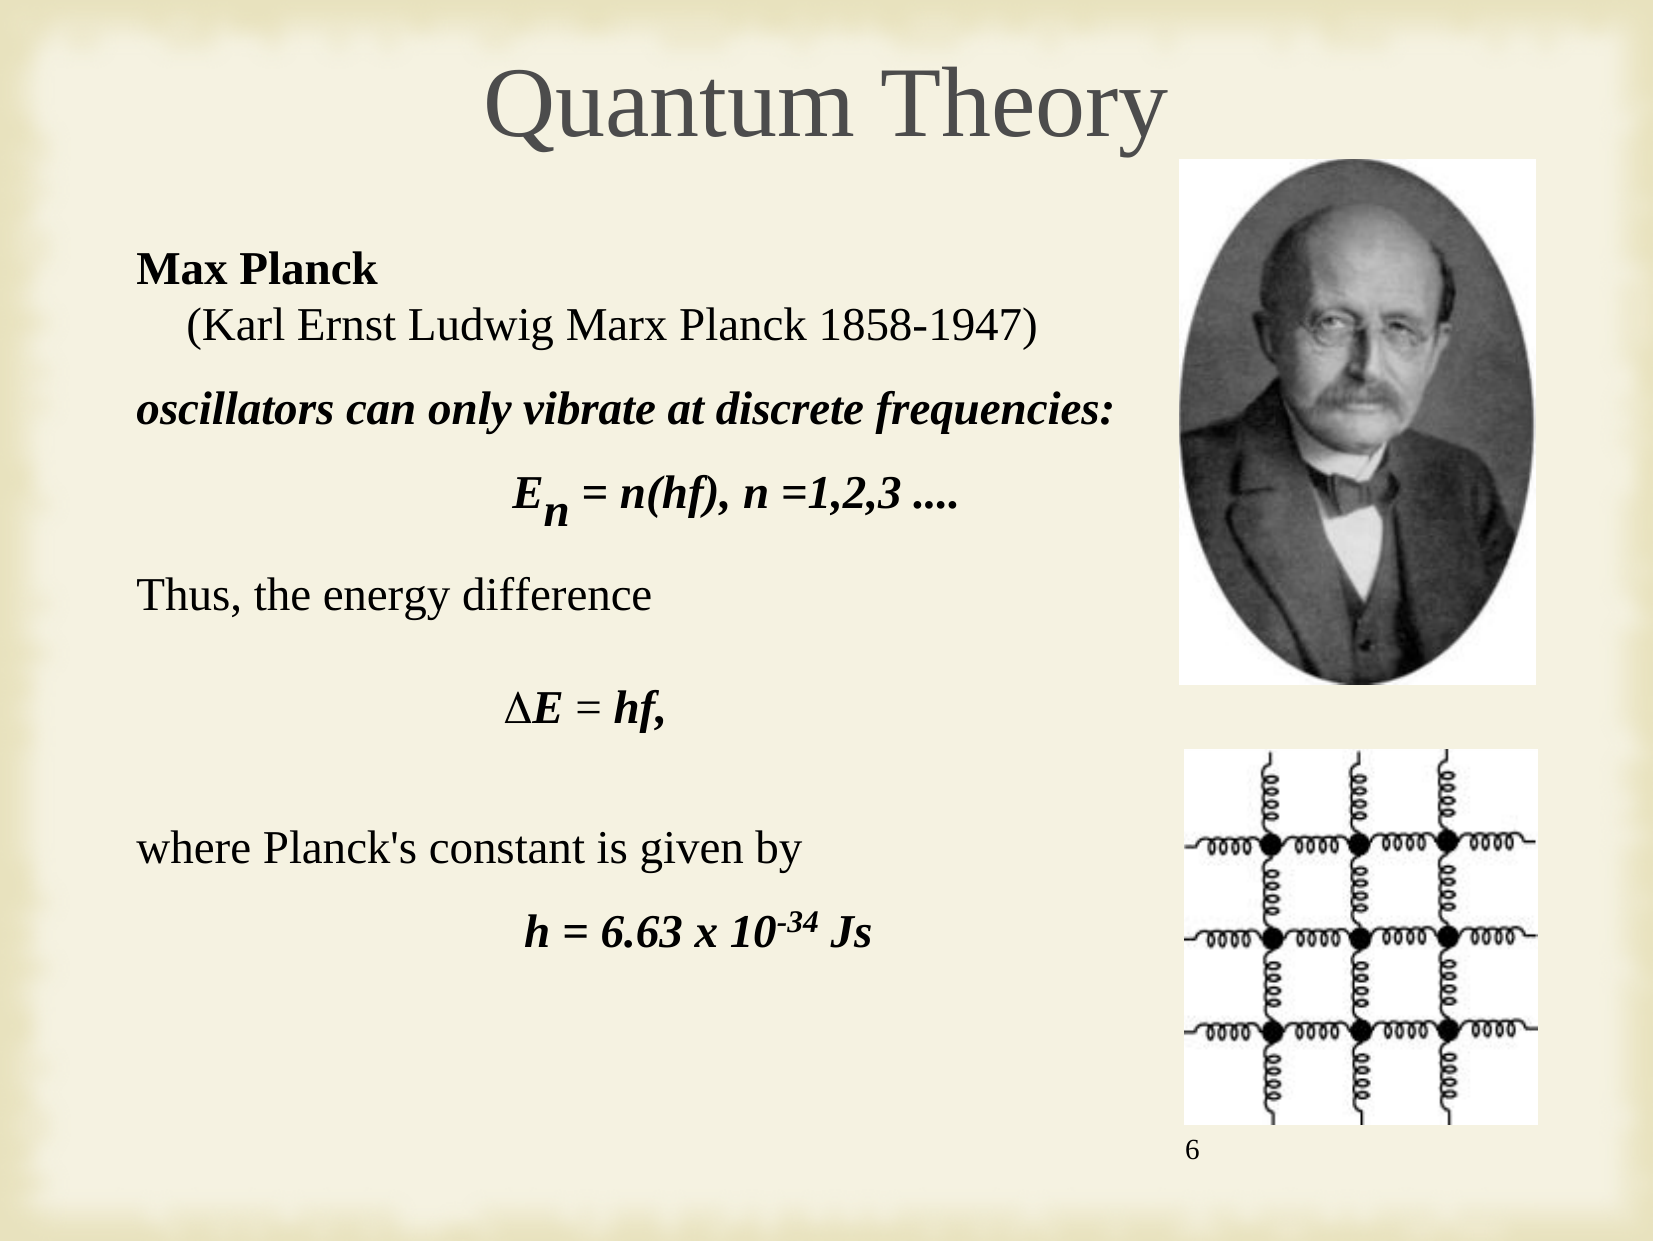

# Quantum Theory
Max Planck
(Karl Ernst Ludwig Marx Planck 1858-1947)
oscillators can only vibrate at discrete frequencies:
 En = n(hf), n =1,2,3 ....
Thus, the energy difference
 DE = hf,
where Planck's constant is given by
 h = 6.63 x 10-34 Js